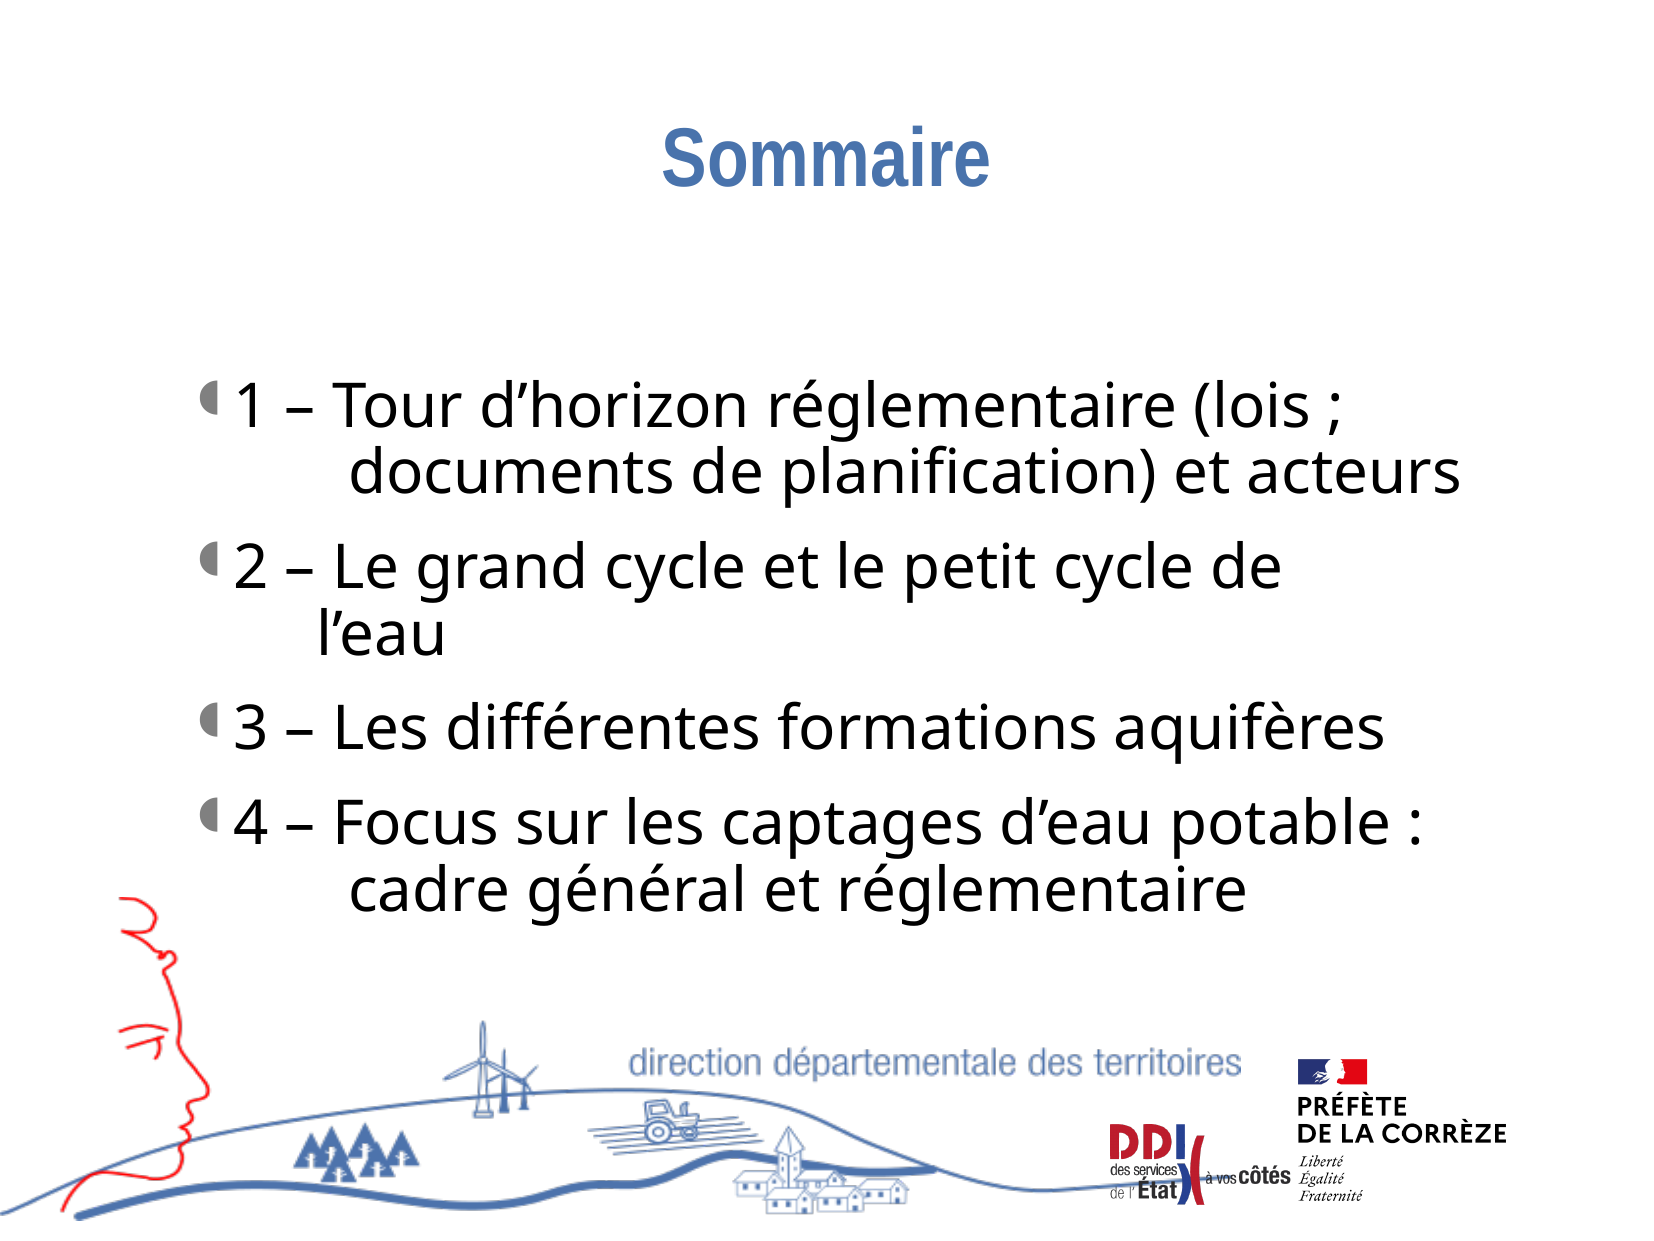

# Sommaire
1 – Tour d’horizon réglementaire (lois ; documents de planification) et acteurs
2 – Le grand cycle et le petit cycle de l’eau
3 – Les différentes formations aquifères
4 – Focus sur les captages d’eau potable : cadre général et réglementaire